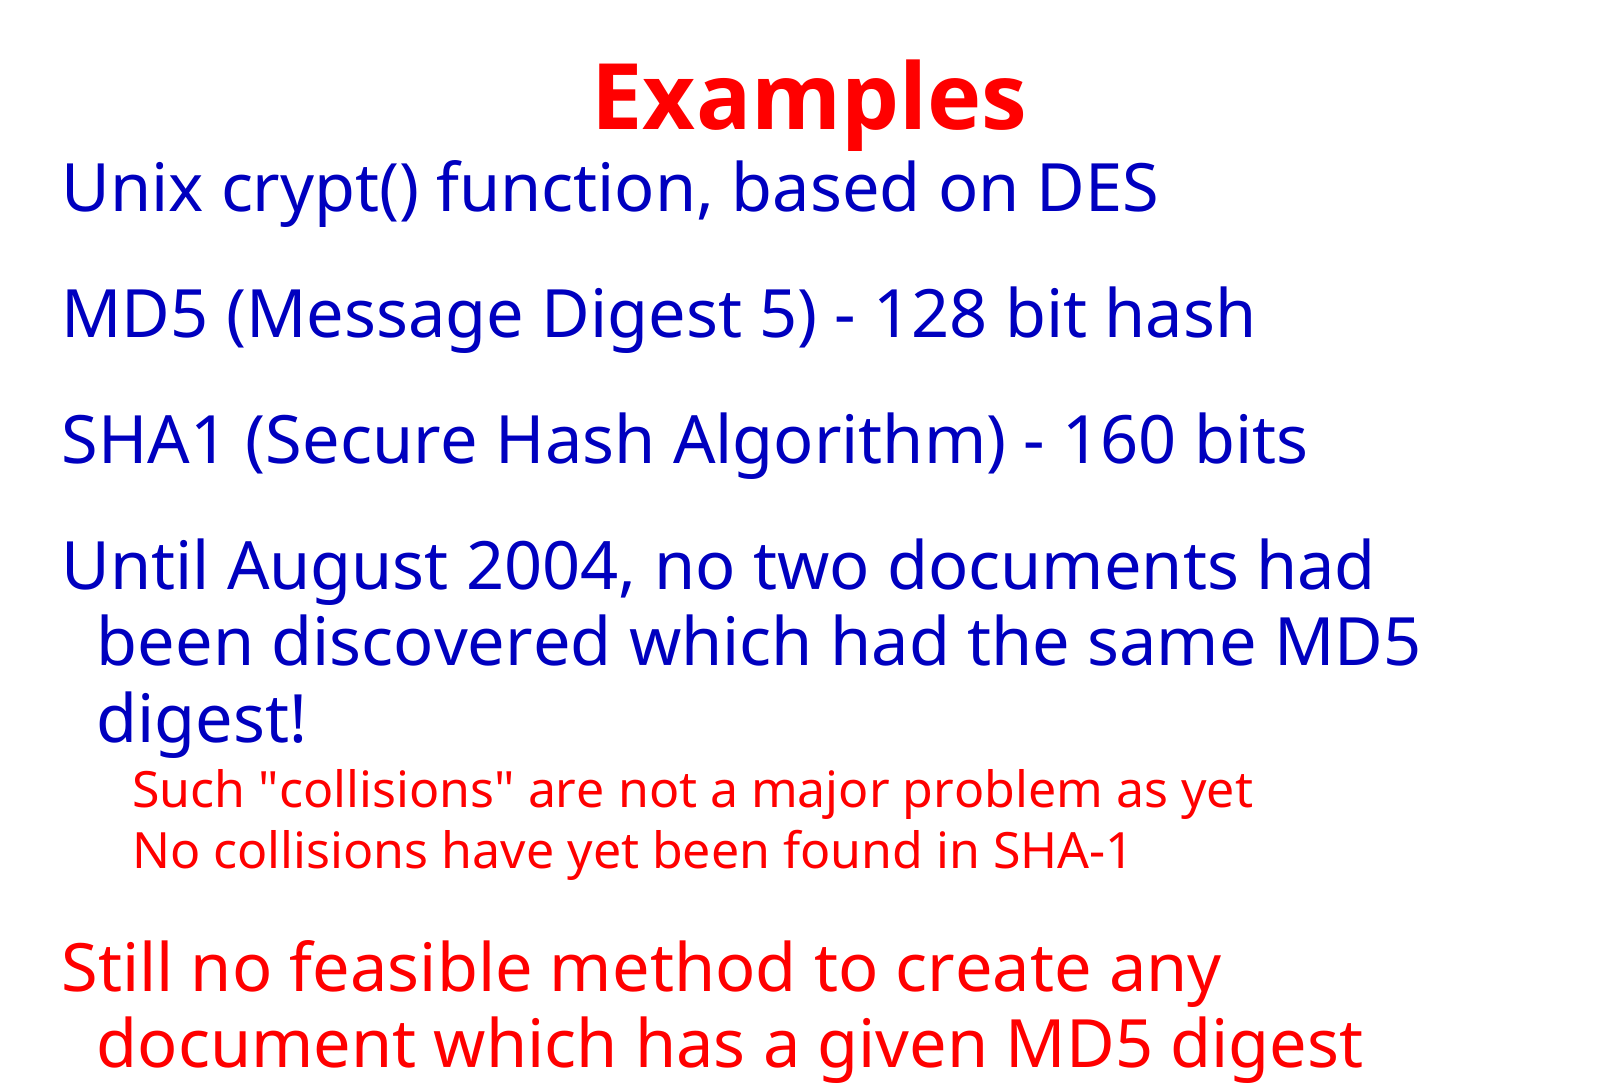

# Examples
Unix crypt() function, based on DES
MD5 (Message Digest 5) - 128 bit hash
SHA1 (Secure Hash Algorithm) - 160 bits
Until August 2004, no two documents had been discovered which had the same MD5 digest!
Such "collisions" are not a major problem as yet
No collisions have yet been found in SHA-1
Still no feasible method to create any document which has a given MD5 digest